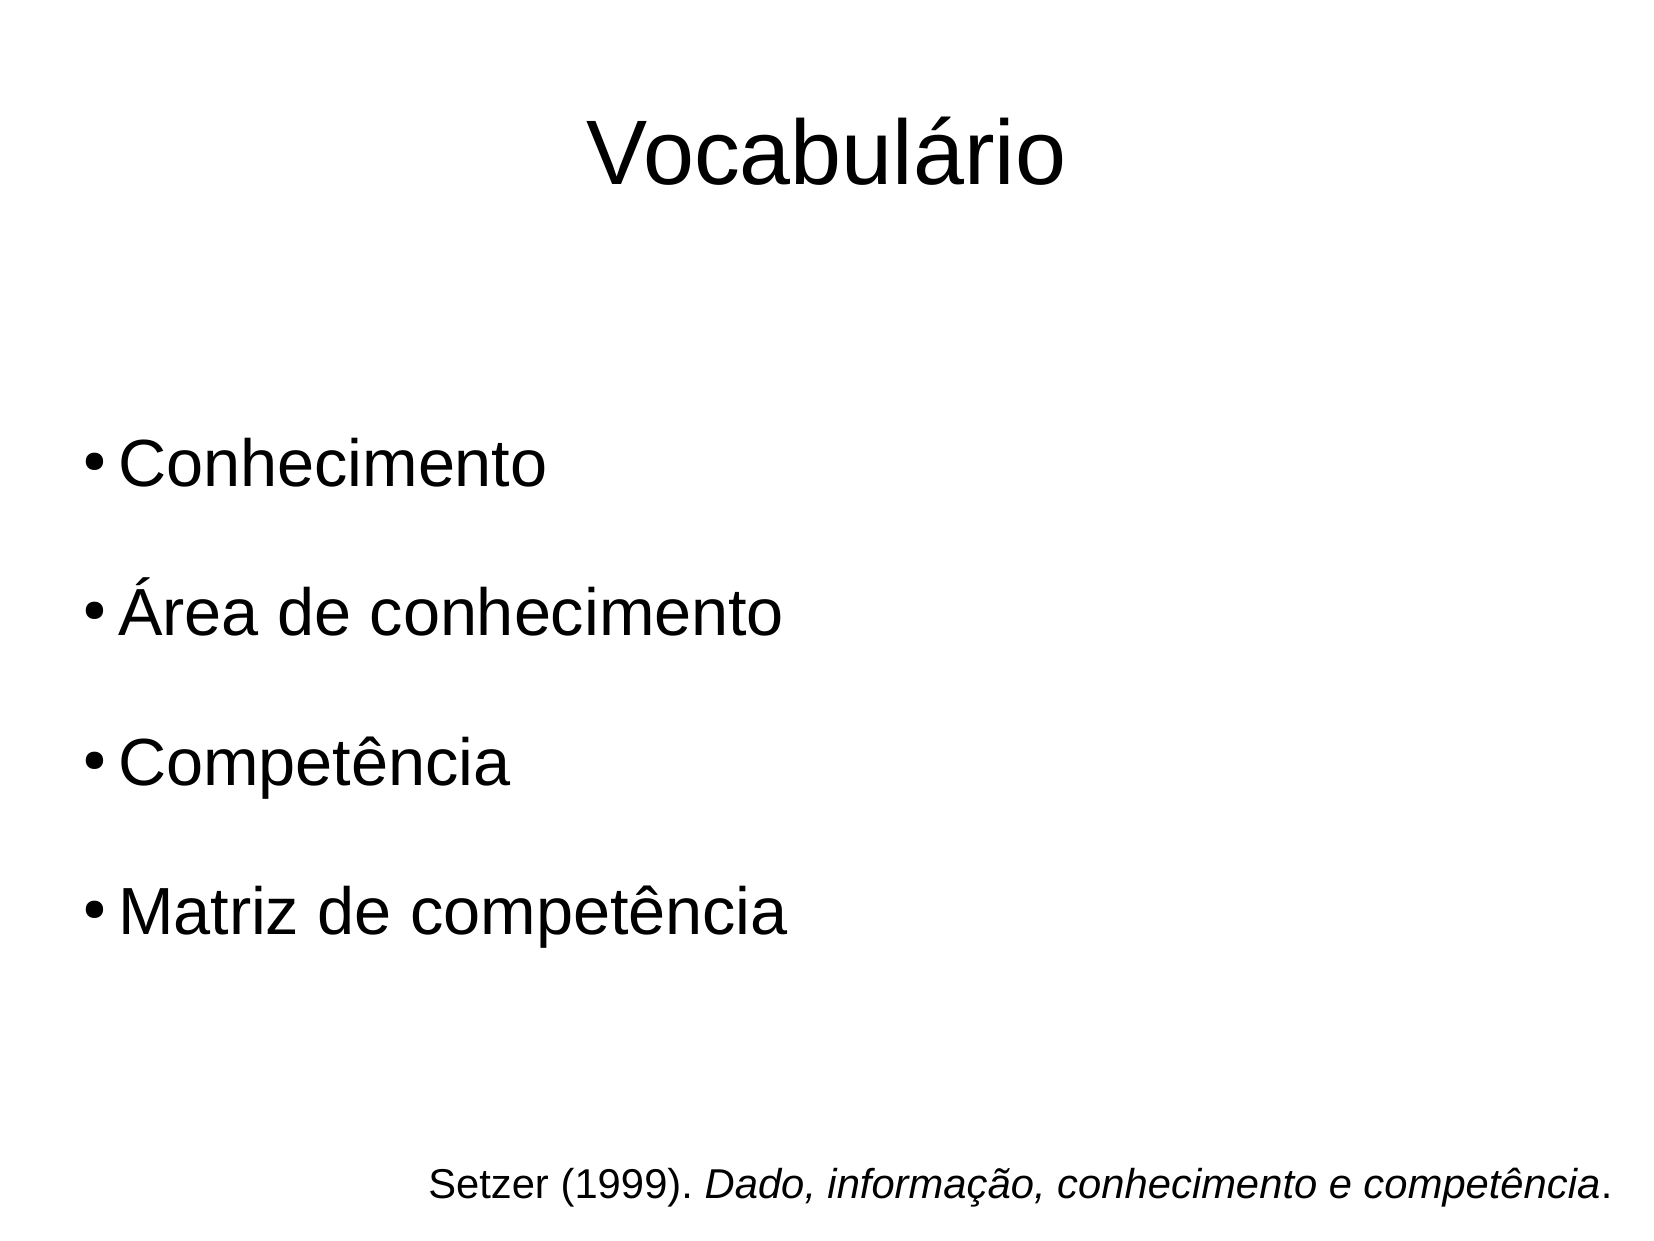

# Vocabulário
Conhecimento
Área de conhecimento
Competência
Matriz de competência
Setzer (1999). Dado, informação, conhecimento e competência.